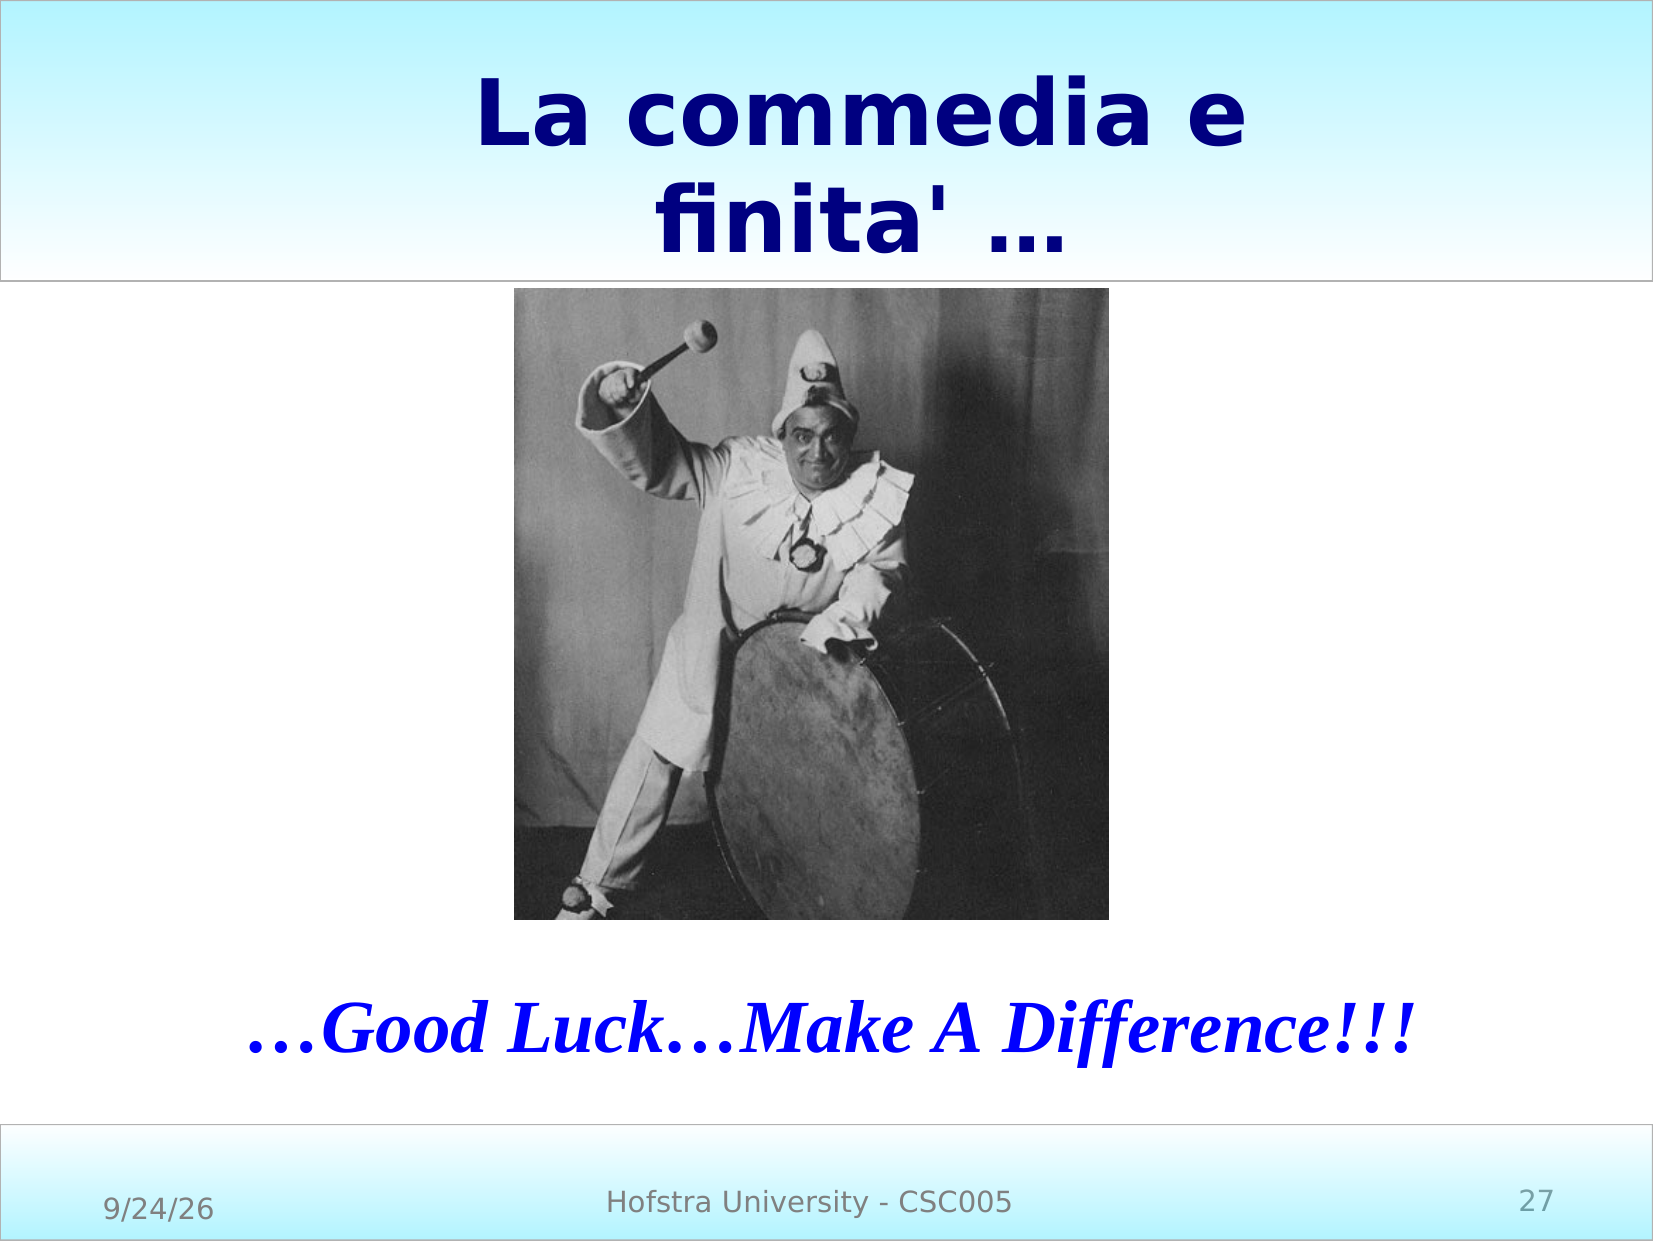

# La commedia e finita' …
…Good Luck…Make A Difference!!!
27
Hofstra University - CSC005